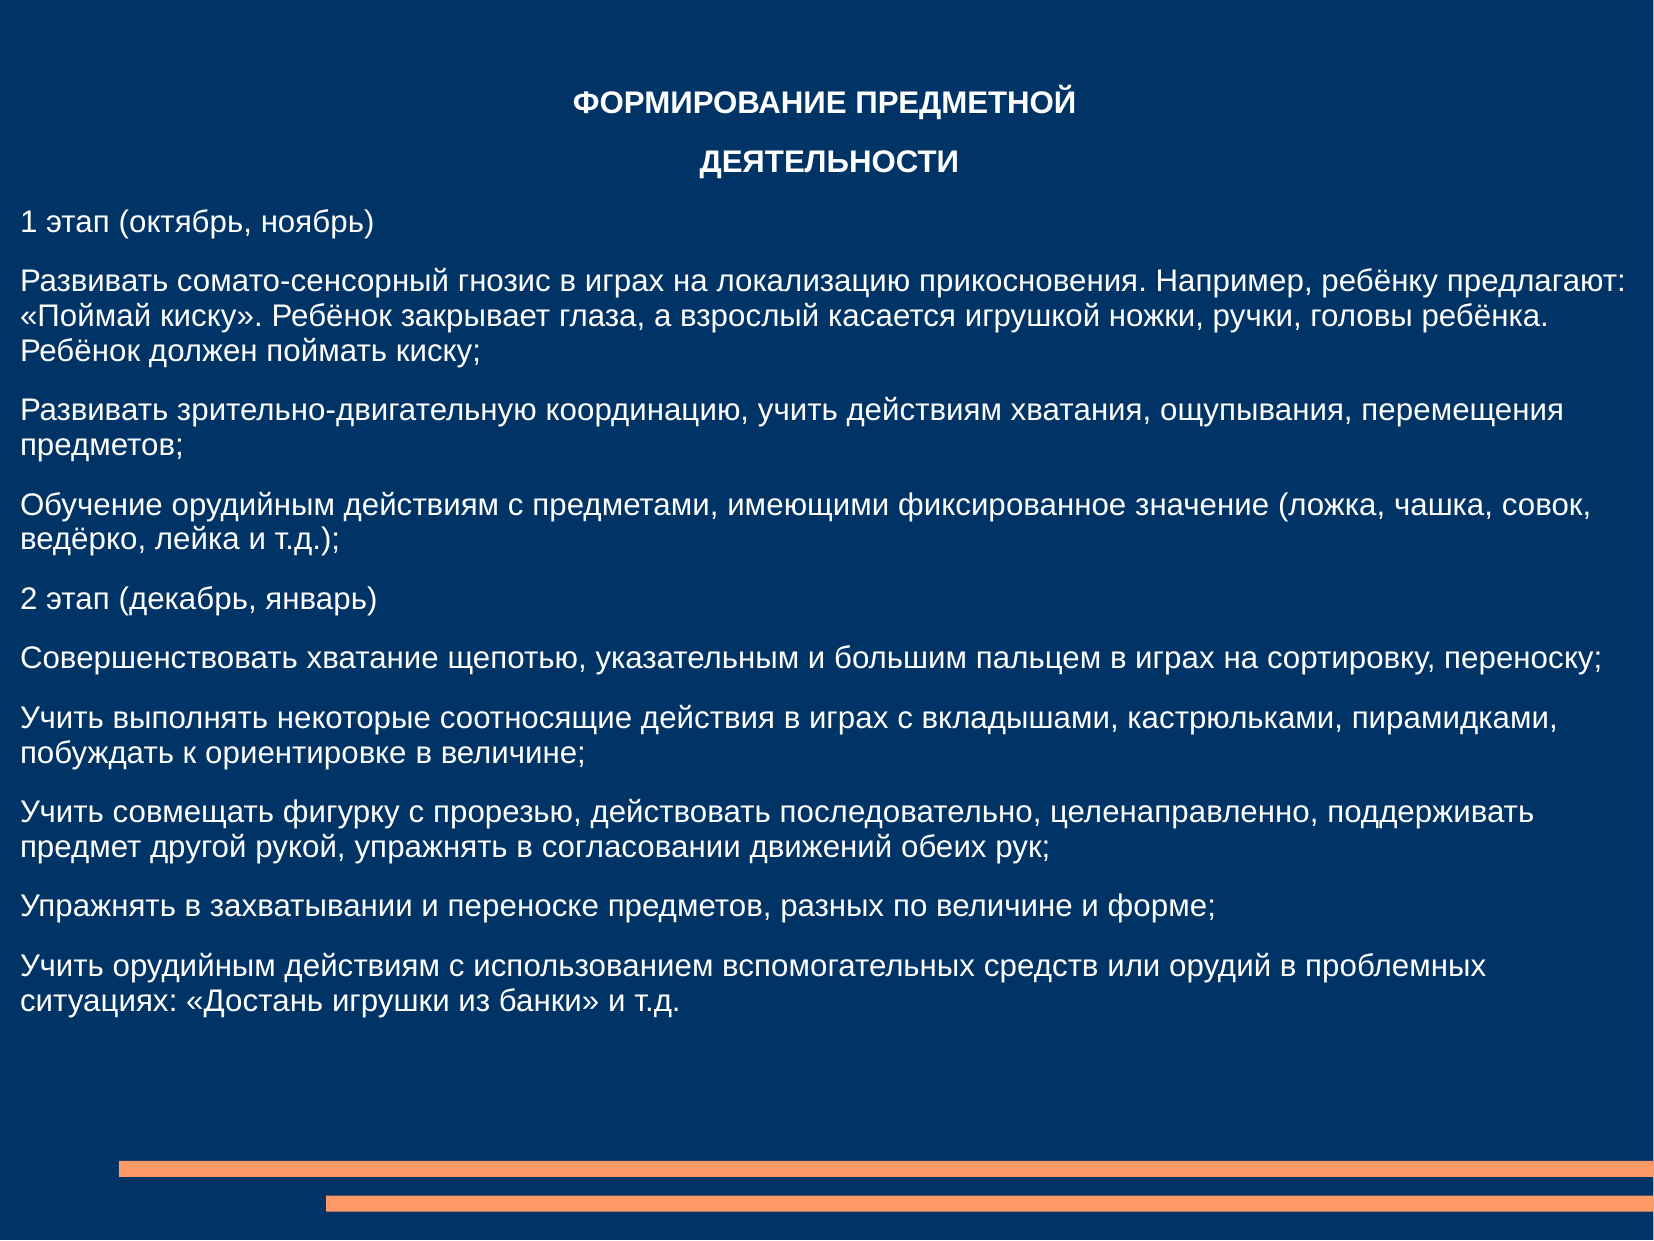

ФОРМИРОВАНИЕ ПРЕДМЕТНОЙ
ДЕЯТЕЛЬНОСТИ
1 этап (октябрь, ноябрь)
Развивать сомато-сенсорный гнозис в играх на локализацию прикосновения. Например, ребёнку предлагают: «Поймай киску». Ребёнок закрывает глаза, а взрослый касается игрушкой ножки, ручки, головы ребёнка. Ребёнок должен поймать киску;
Развивать зрительно-двигательную координацию, учить действиям хватания, ощупывания, перемещения предметов;
Обучение орудийным действиям с предметами, имеющими фиксированное значение (ложка, чашка, совок, ведёрко, лейка и т.д.);
2 этап (декабрь, январь)
Совершенствовать хватание щепотью, указательным и большим пальцем в играх на сортировку, переноску;
Учить выполнять некоторые соотносящие действия в играх с вкладышами, кастрюльками, пирамидками, побуждать к ориентировке в величине;
Учить совмещать фигурку с прорезью, действовать последовательно, целенаправленно, поддерживать предмет другой рукой, упражнять в согласовании движений обеих рук;
Упражнять в захватывании и переноске предметов, разных по величине и форме;
Учить орудийным действиям с использованием вспомогательных средств или орудий в проблемных ситуациях: «Достань игрушки из банки» и т.д.